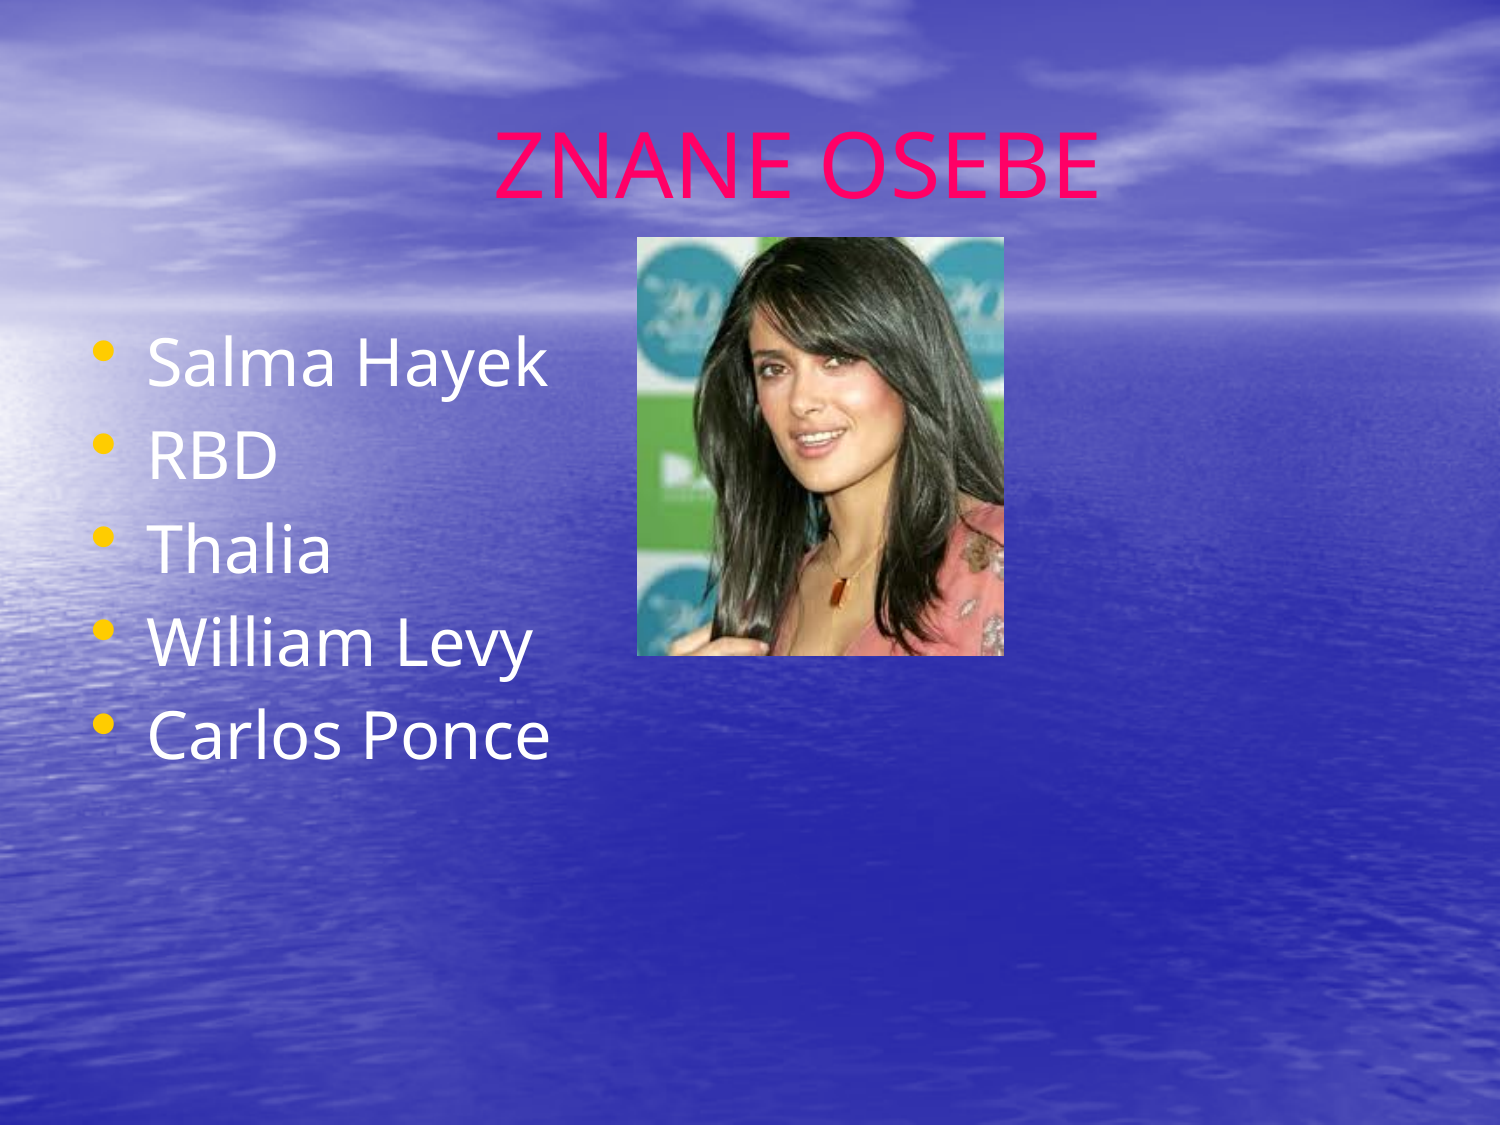

# ZNANE OSEBE
Salma Hayek
RBD
Thalia
William Levy
Carlos Ponce